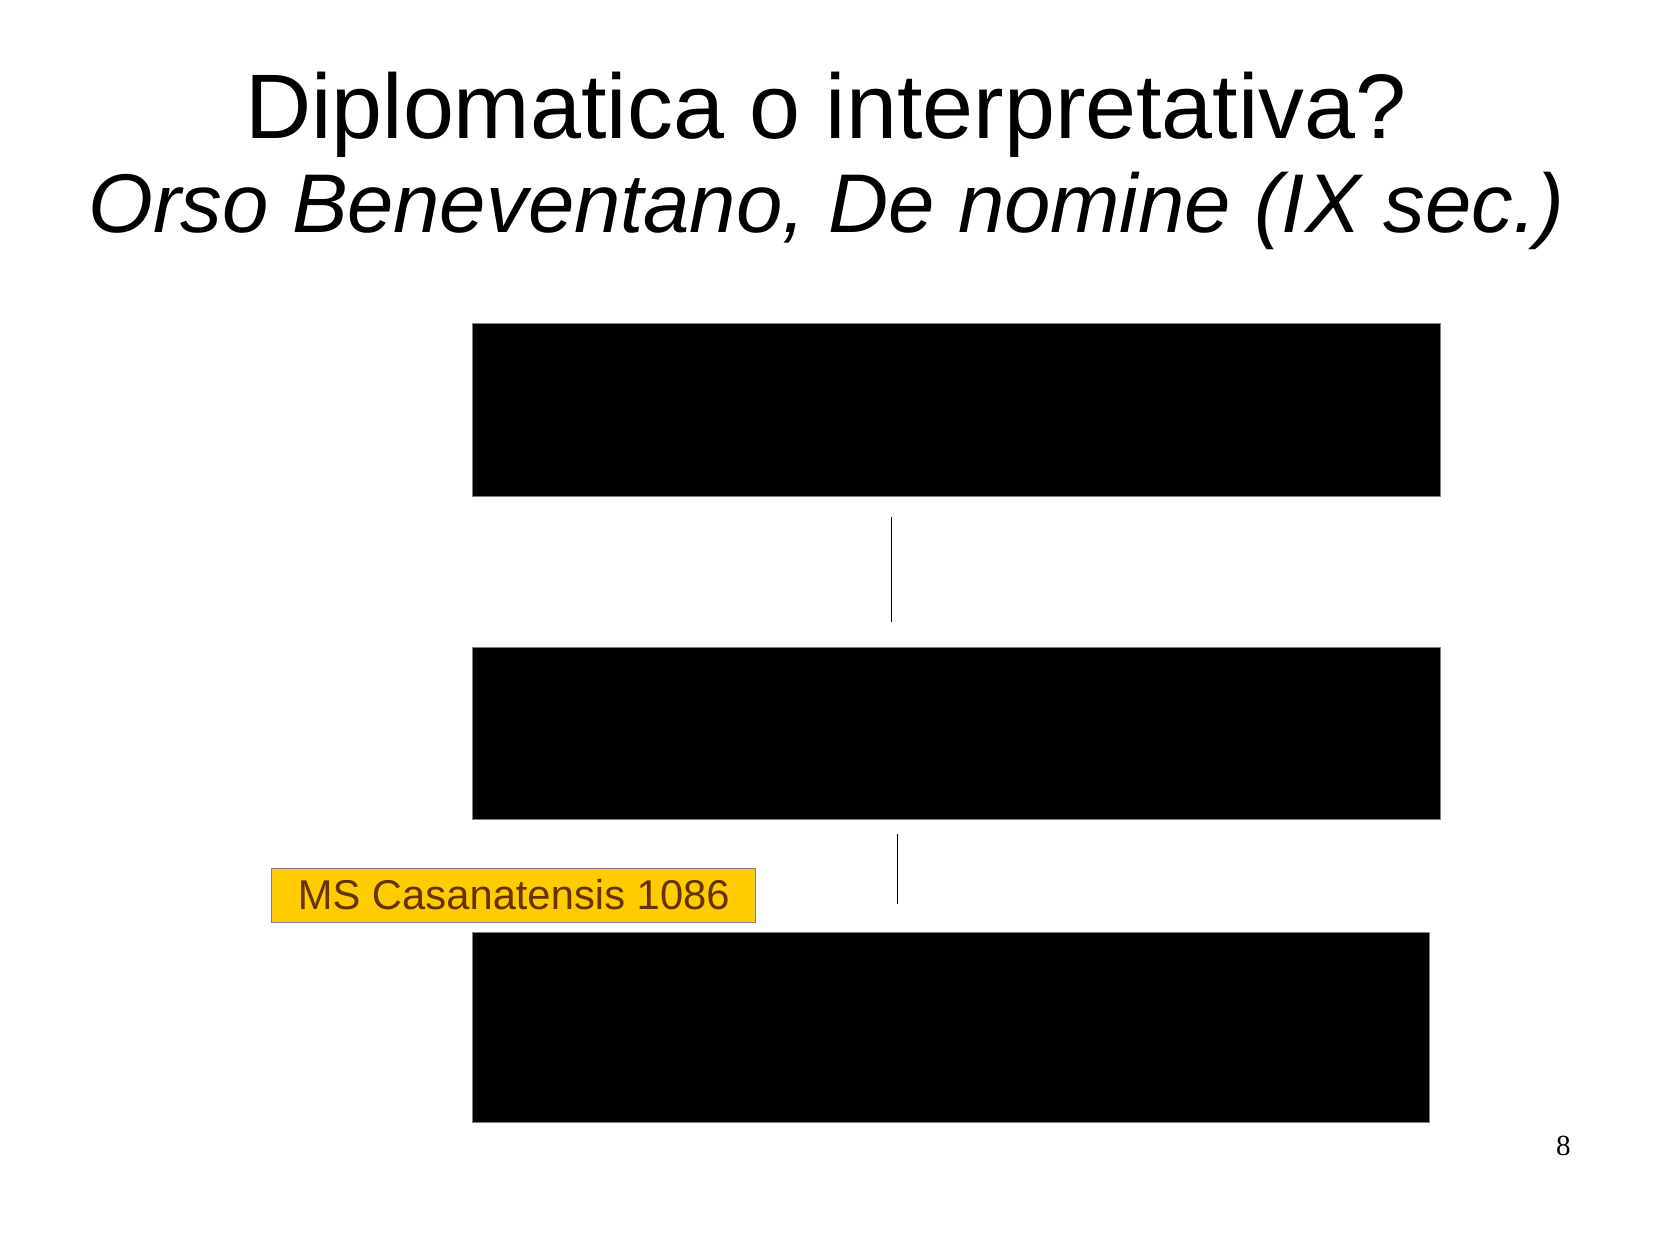

# Diplomatica o interpretativa? Orso Beneventano, De nomine (IX sec.)
MS Casanatensis 1086
8